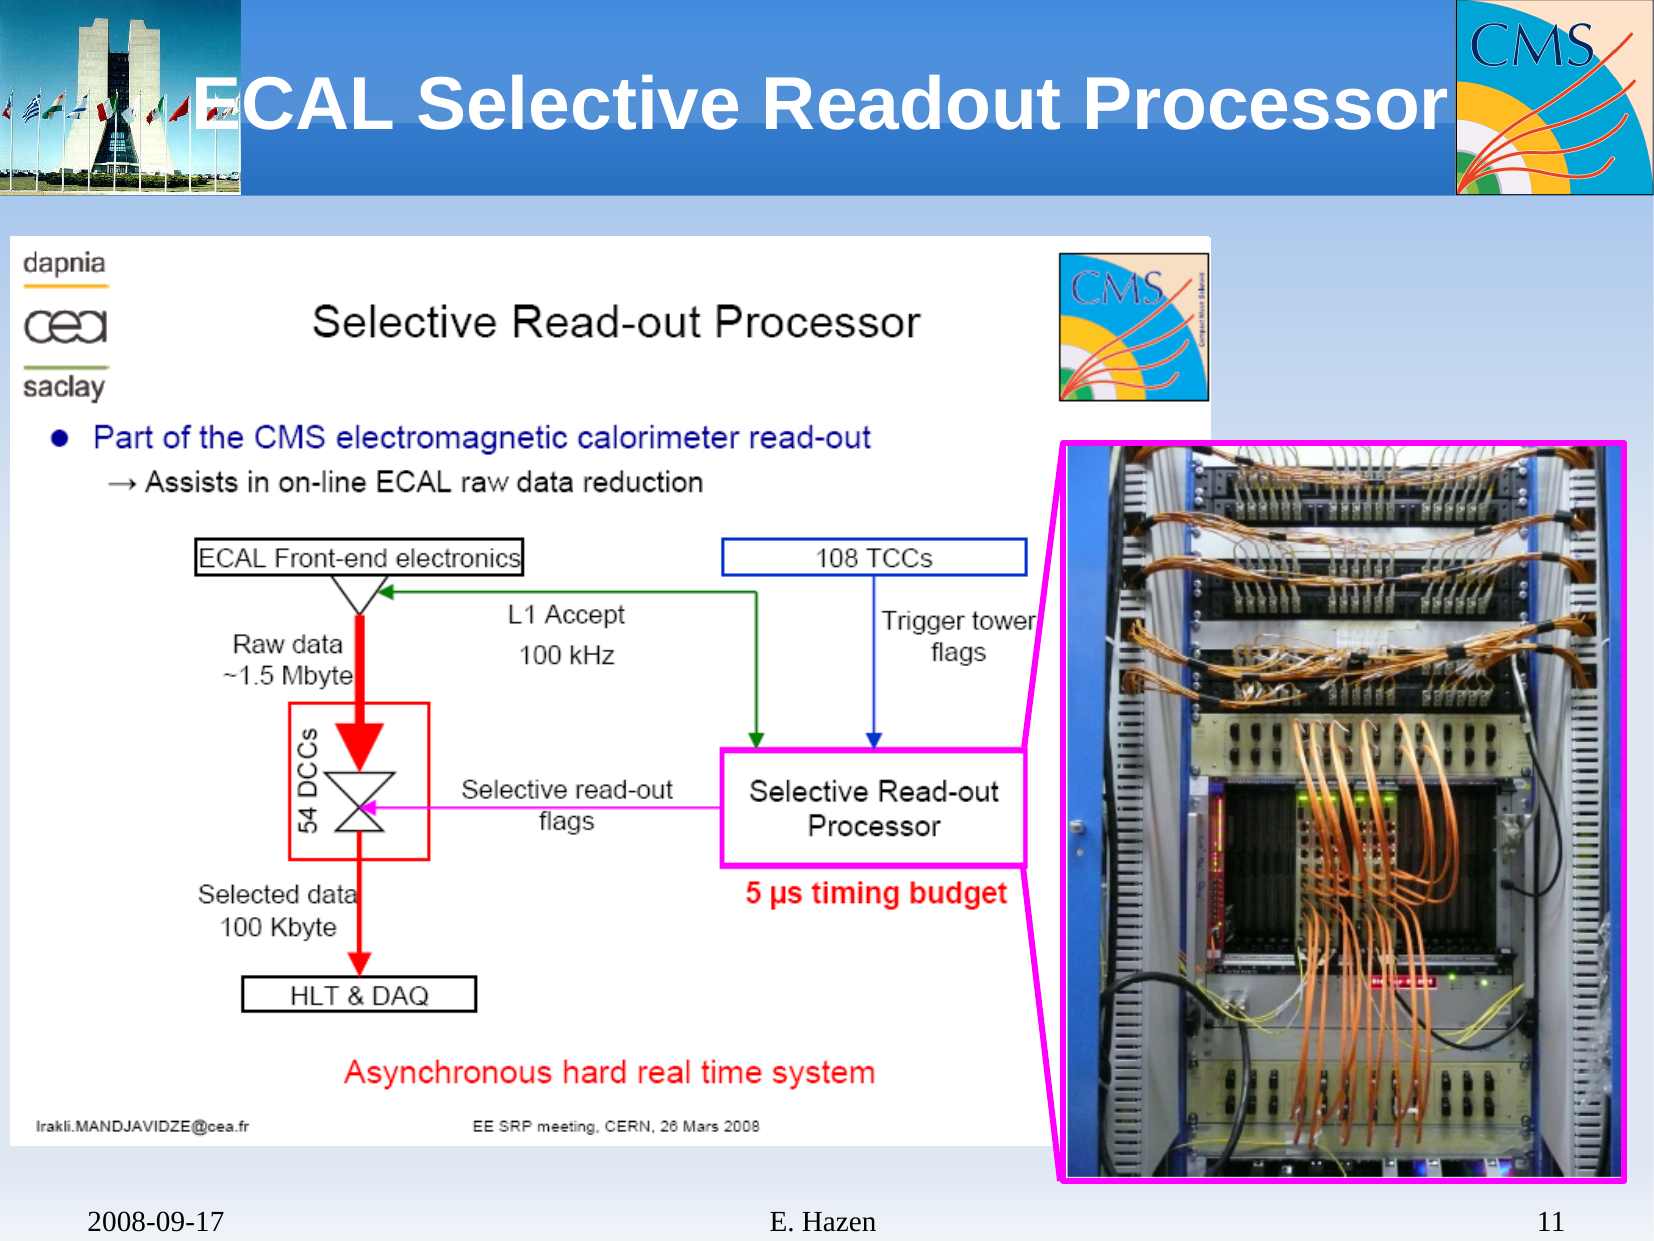

# ECAL Selective Readout Processor
2008-09-17
E. Hazen
11